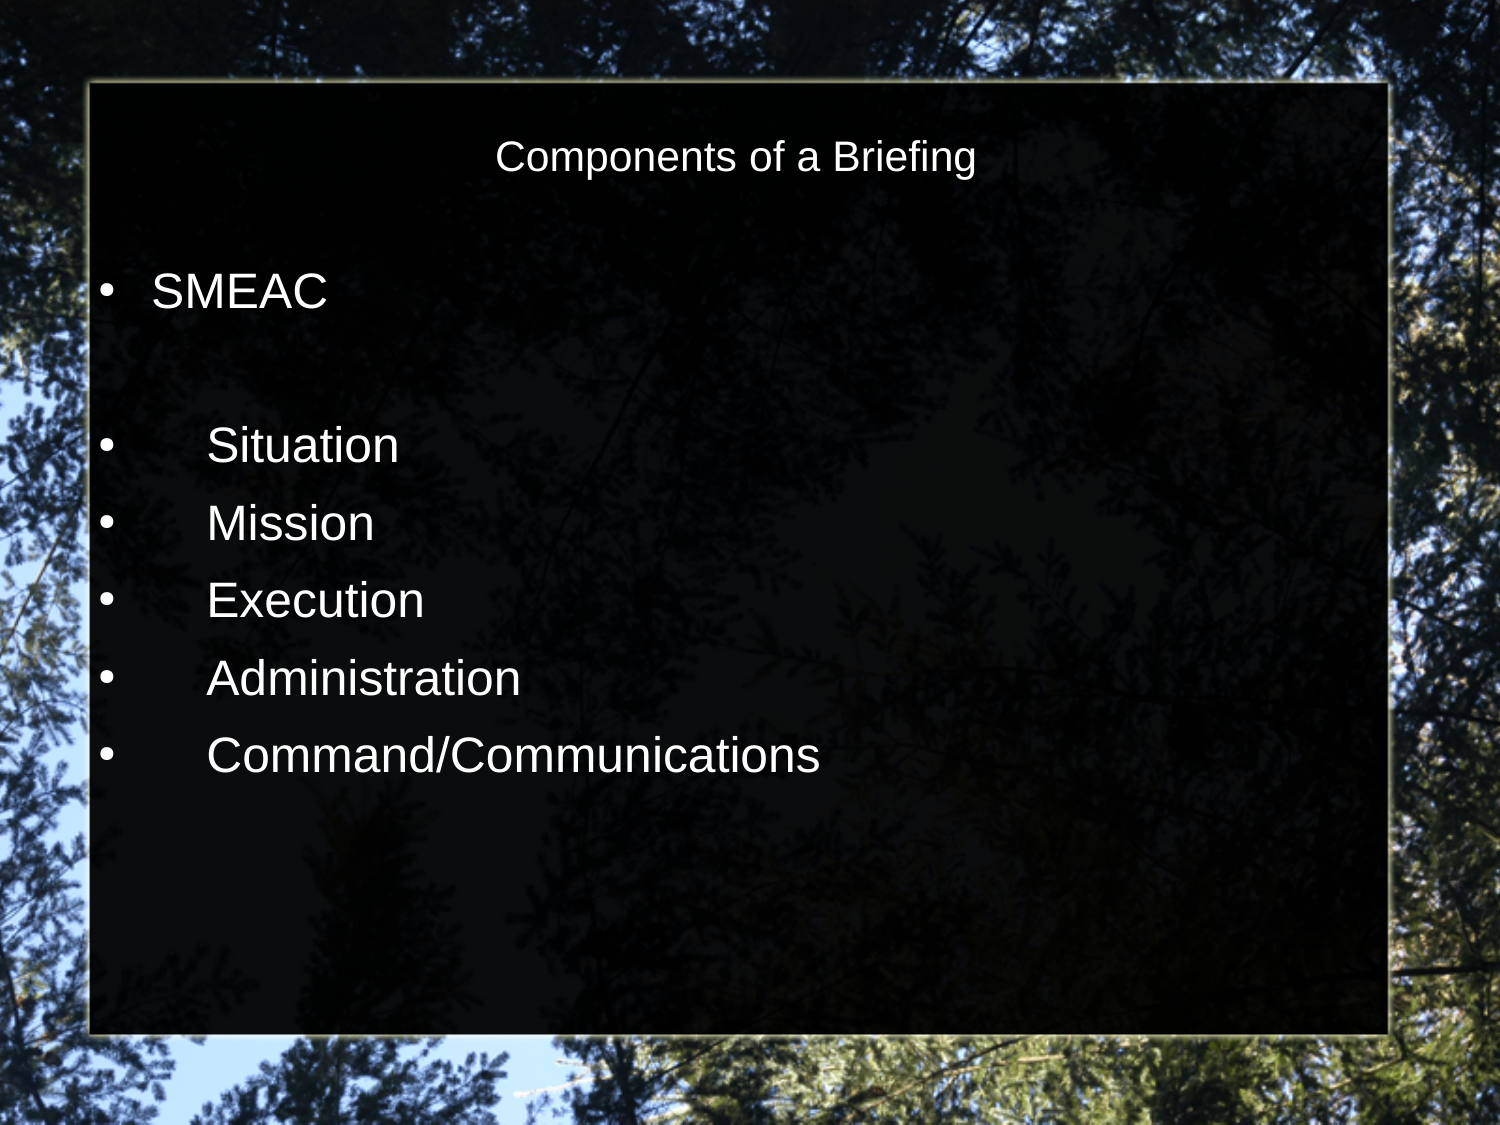

# Components of a Briefing
SMEAC
 Situation
 Mission
 Execution
 Administration
 Command/Communications